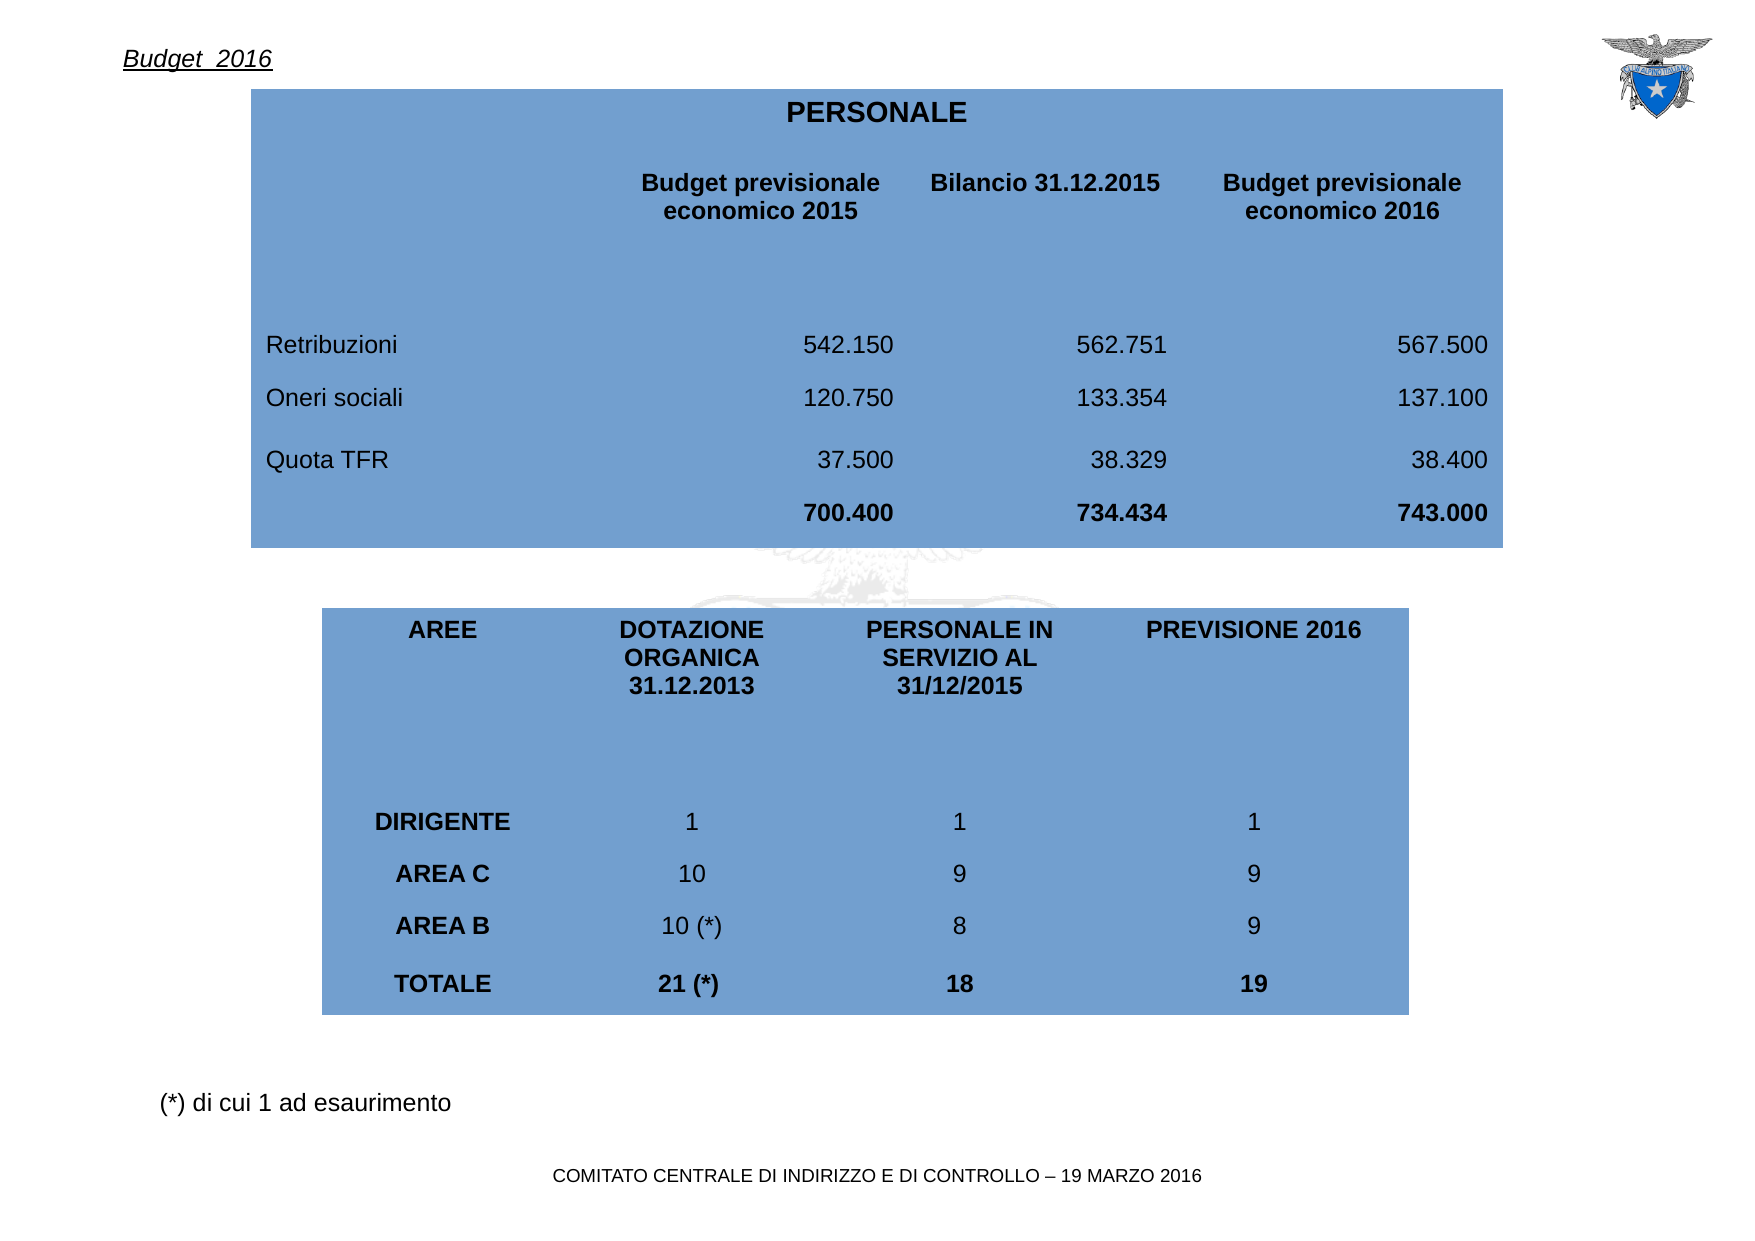

Budget 2016
| PERSONALE | | | |
| --- | --- | --- | --- |
| | Budget previsionale economico 2015 | Bilancio 31.12.2015 | Budget previsionale economico 2016 |
| Retribuzioni | 542.150 | 562.751 | 567.500 |
| Oneri sociali | 120.750 | 133.354 | 137.100 |
| Quota TFR | 37.500 | 38.329 | 38.400 |
| | 700.400 | 734.434 | 743.000 |
| AREE | DOTAZIONE ORGANICA 31.12.2013 | PERSONALE IN SERVIZIO AL 31/12/2015 | PREVISIONE 2016 |
| --- | --- | --- | --- |
| DIRIGENTE | 1 | 1 | 1 |
| AREA C | 10 | 9 | 9 |
| AREA B | 10 (\*) | 8 | 9 |
| TOTALE | 21 (\*) | 18 | 19 |
(*) di cui 1 ad esaurimento
COMITATO CENTRALE DI INDIRIZZO E DI CONTROLLO – 19 MARZO 2016